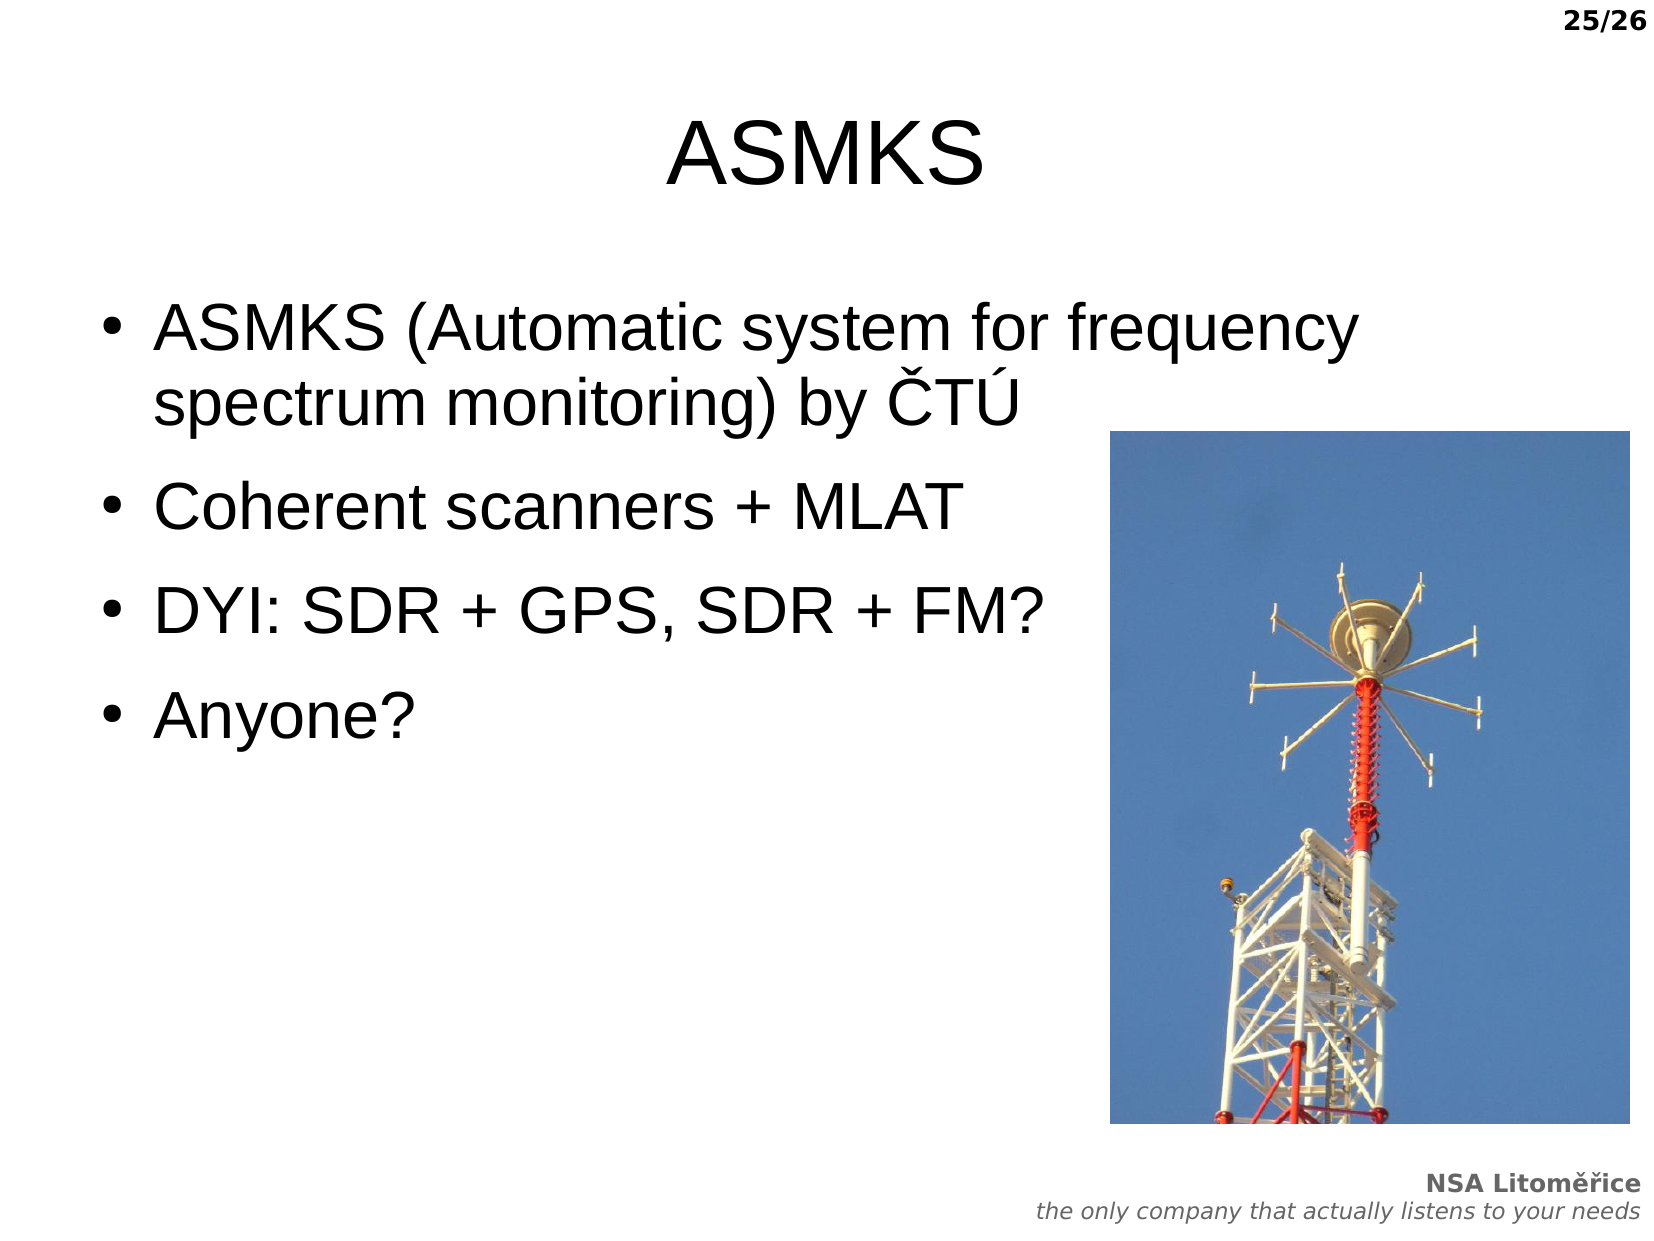

aaa
# ASMKS
ASMKS (Automatic system for frequency spectrum monitoring) by ČTÚ
Coherent scanners + MLAT
DYI: SDR + GPS, SDR + FM?
Anyone?
25